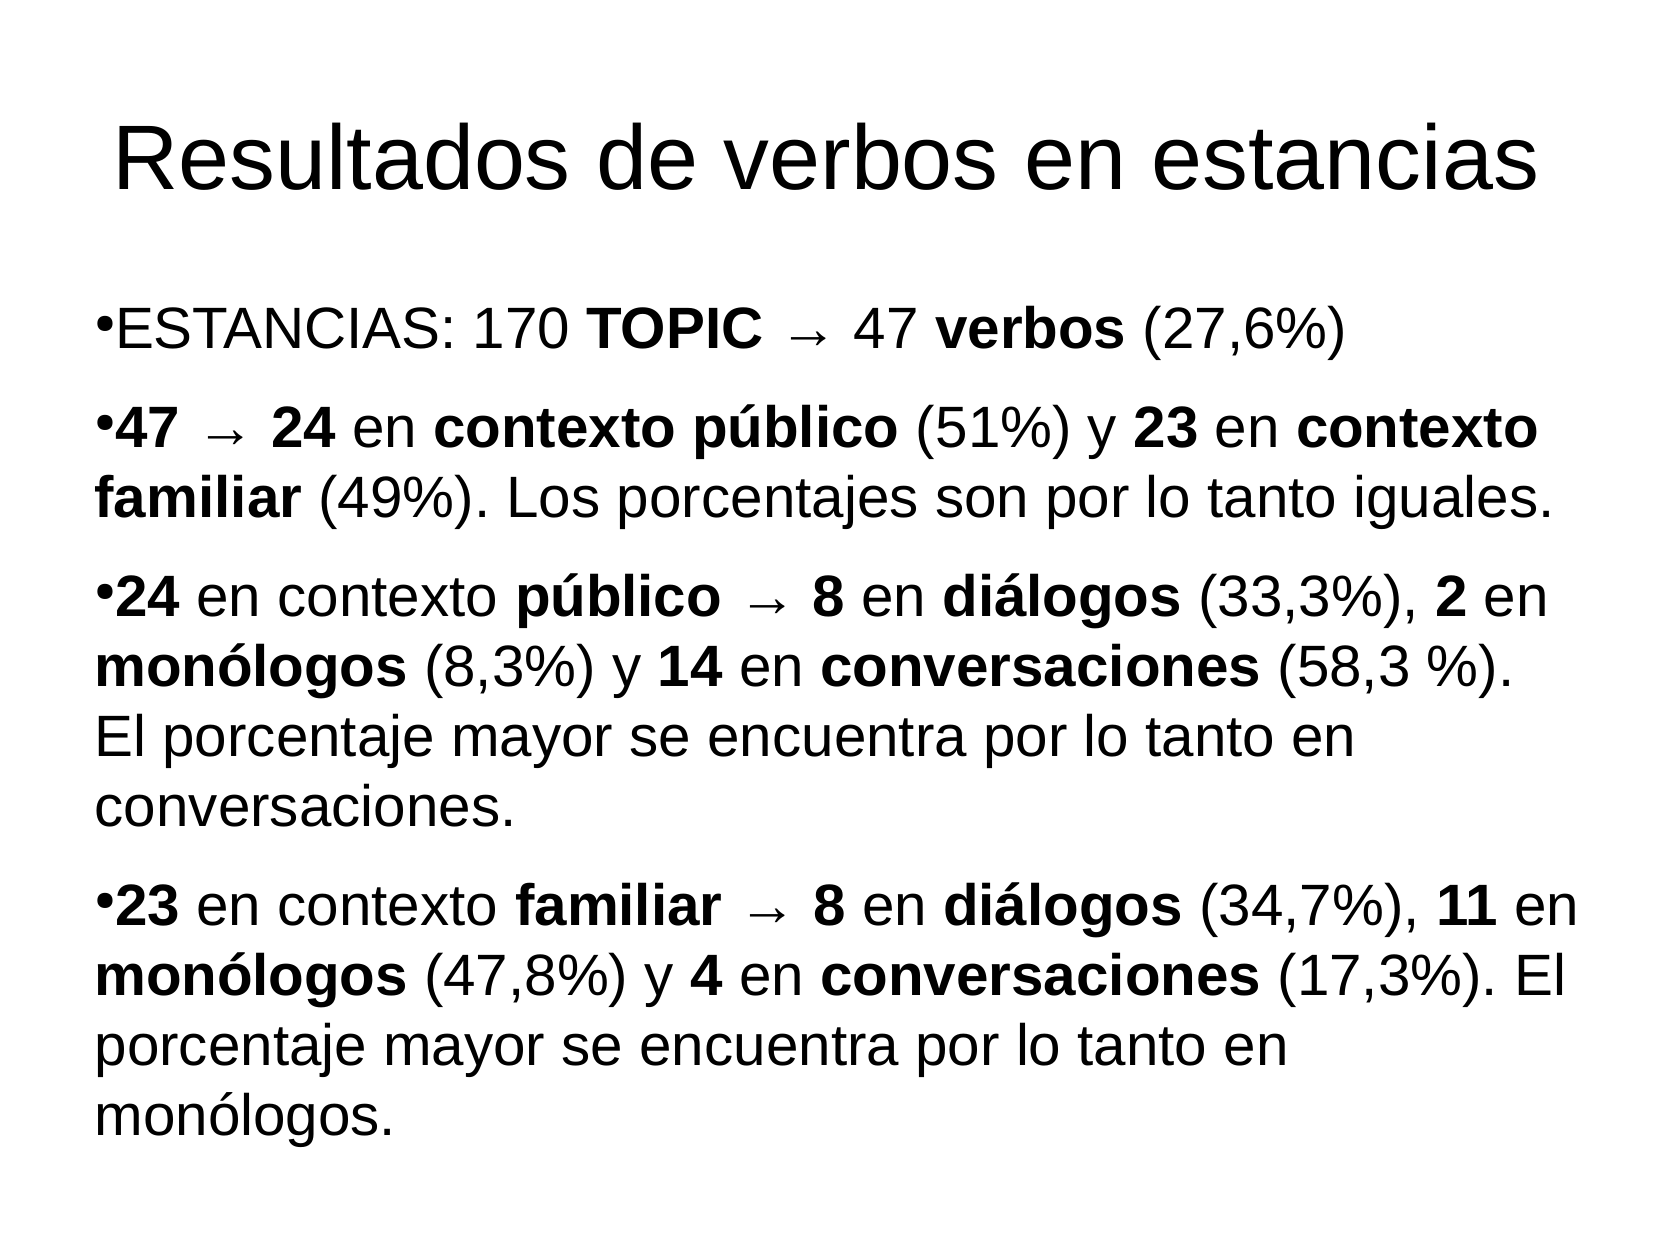

# Resultados de verbos en estancias
ESTANCIAS: 170 TOPIC → 47 verbos (27,6%)
47 → 24 en contexto público (51%) y 23 en contexto familiar (49%). Los porcentajes son por lo tanto iguales.
24 en contexto público → 8 en diálogos (33,3%), 2 en monólogos (8,3%) y 14 en conversaciones (58,3 %). El porcentaje mayor se encuentra por lo tanto en conversaciones.
23 en contexto familiar → 8 en diálogos (34,7%), 11 en monólogos (47,8%) y 4 en conversaciones (17,3%). El porcentaje mayor se encuentra por lo tanto en monólogos.